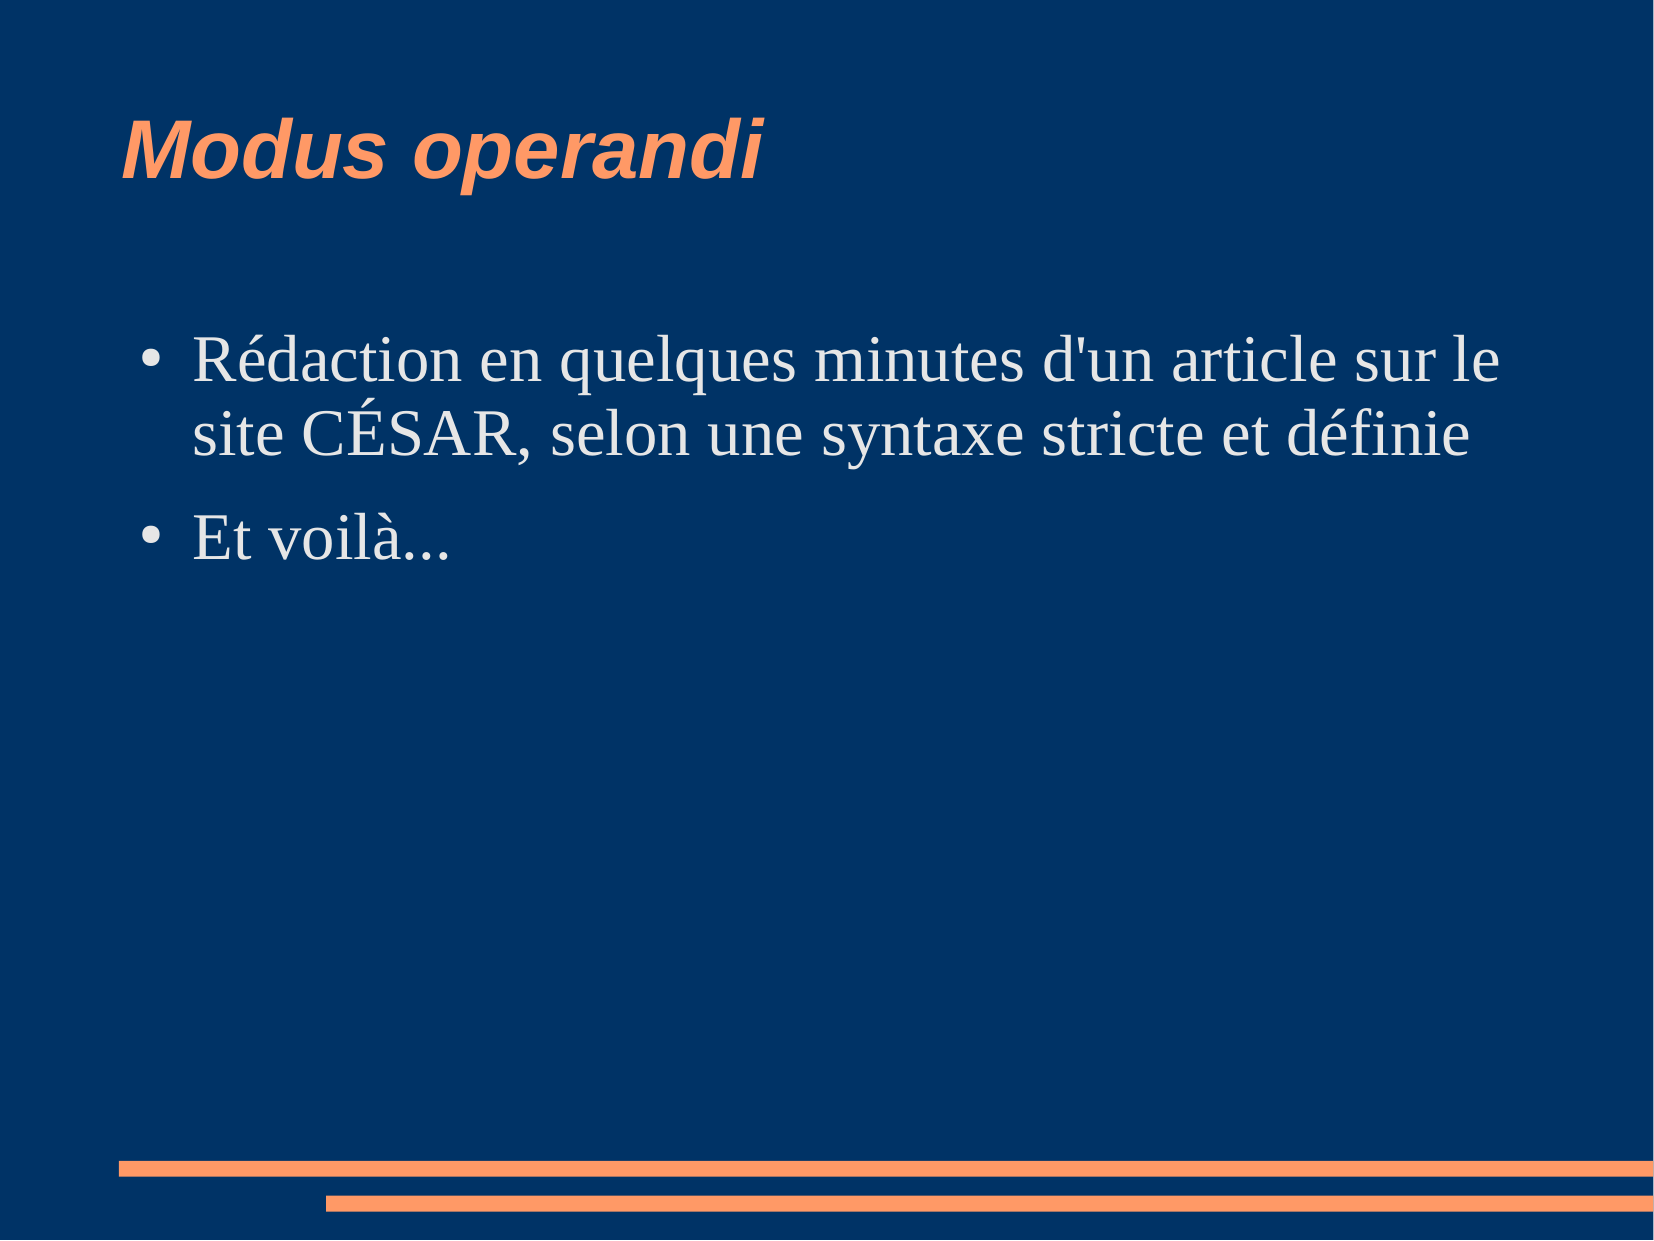

# Modus operandi
Rédaction en quelques minutes d'un article sur le site CÉSAR, selon une syntaxe stricte et définie
Et voilà...